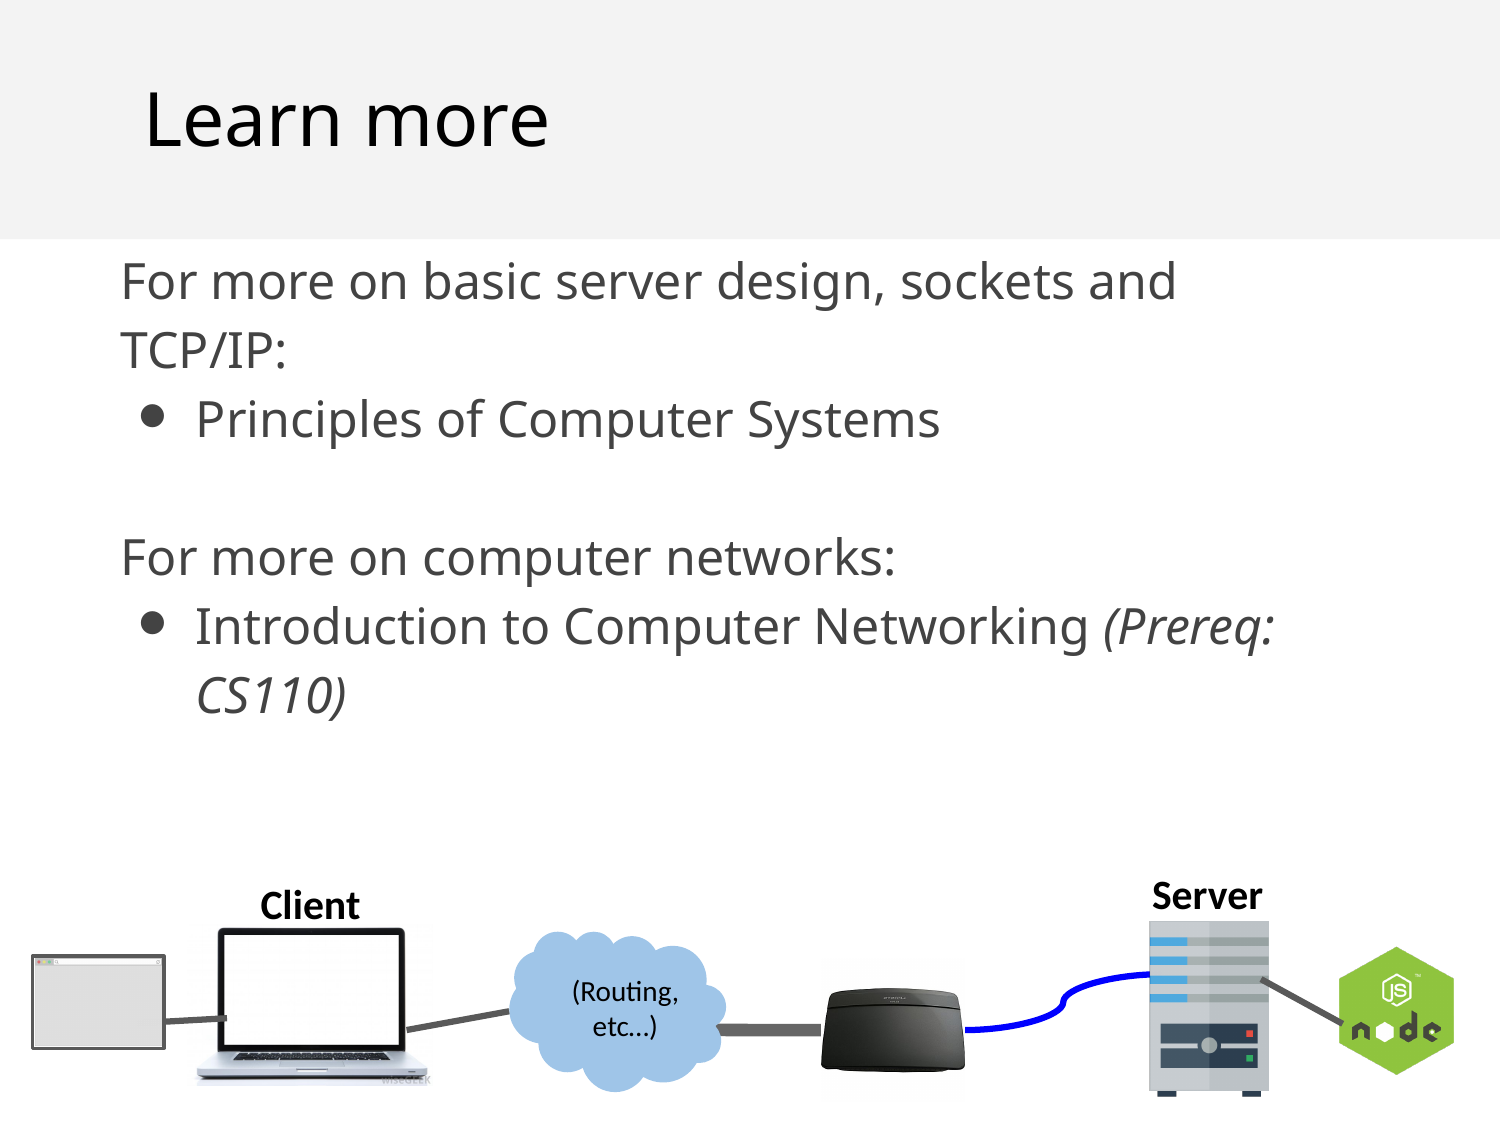

# Learn more
For more on basic server design, sockets and TCP/IP:
Principles of Computer Systems
For more on computer networks:
Introduction to Computer Networking (Prereq: CS110)
Server
Client
(Routing, etc…)